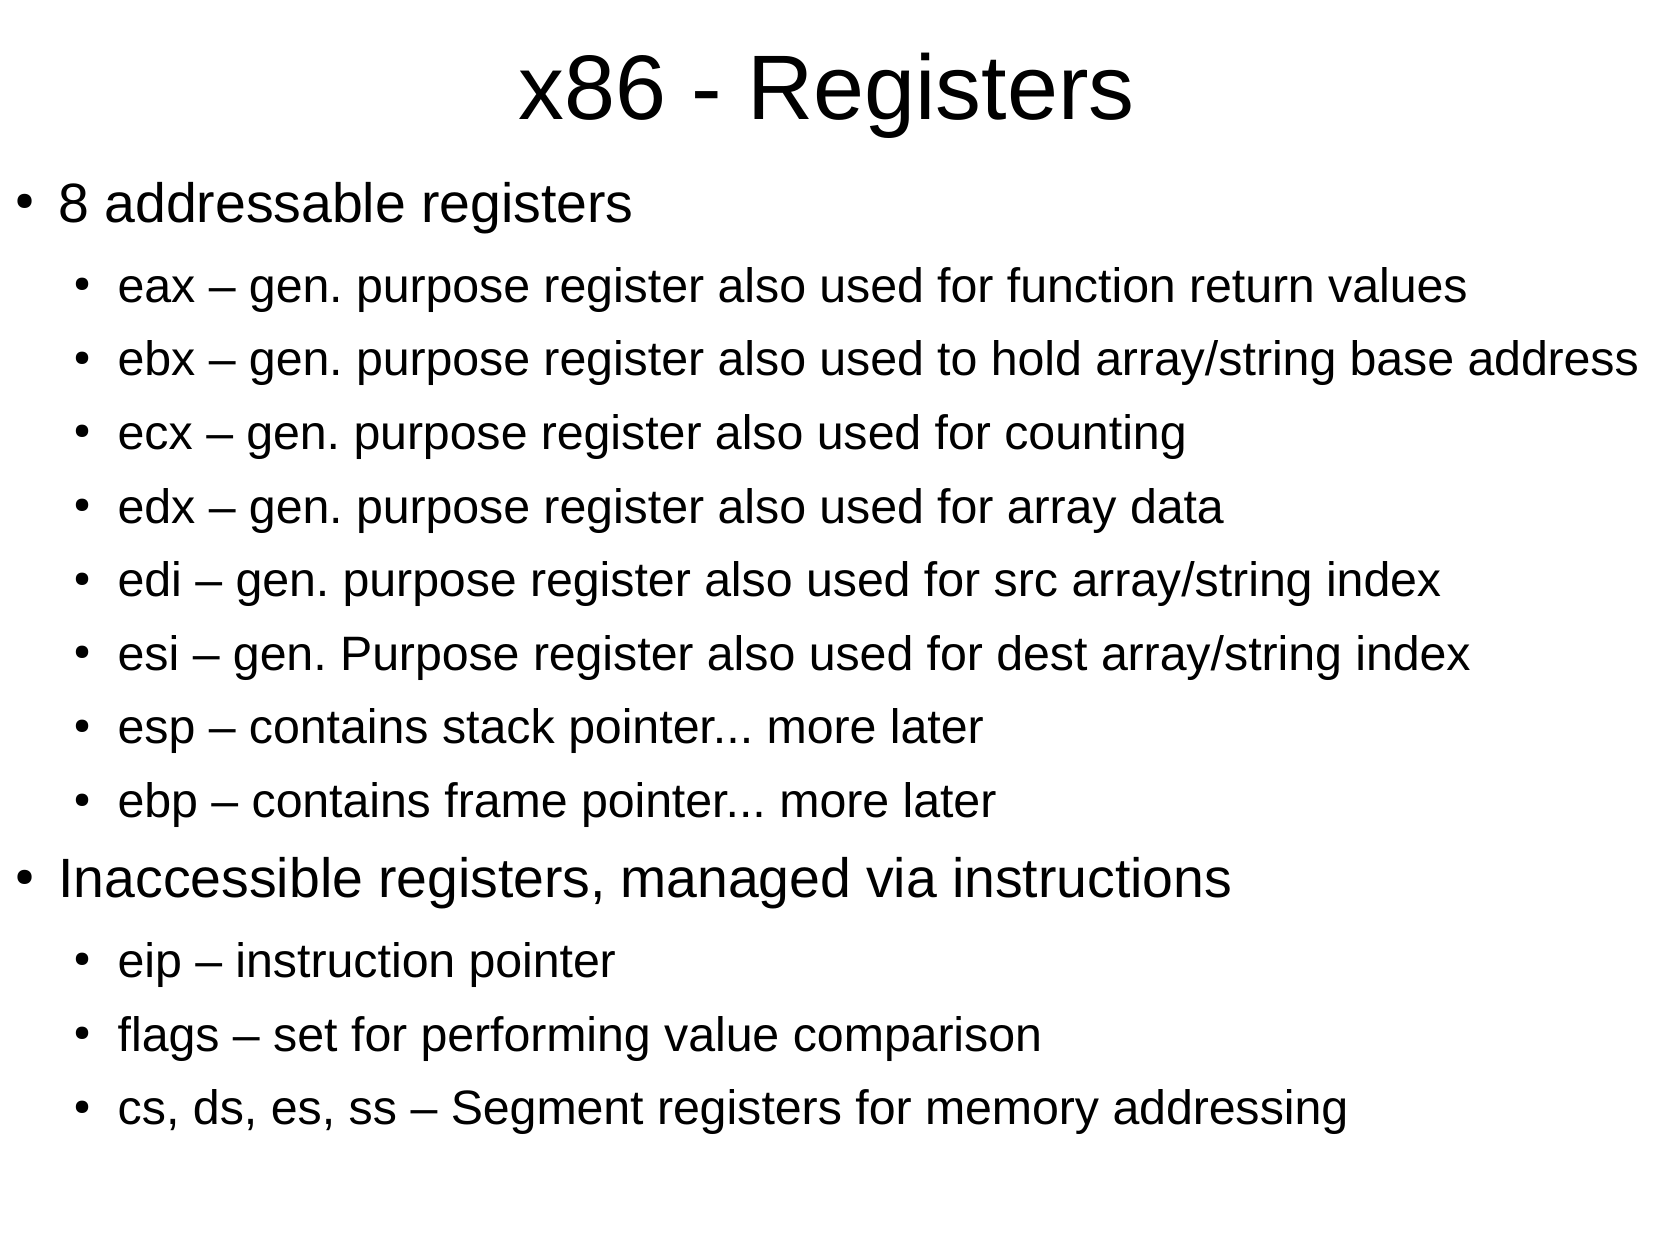

# x86 - Registers
8 addressable registers
eax – gen. purpose register also used for function return values
ebx – gen. purpose register also used to hold array/string base address
ecx – gen. purpose register also used for counting
edx – gen. purpose register also used for array data
edi – gen. purpose register also used for src array/string index
esi – gen. Purpose register also used for dest array/string index
esp – contains stack pointer... more later
ebp – contains frame pointer... more later
Inaccessible registers, managed via instructions
eip – instruction pointer
flags – set for performing value comparison
cs, ds, es, ss – Segment registers for memory addressing